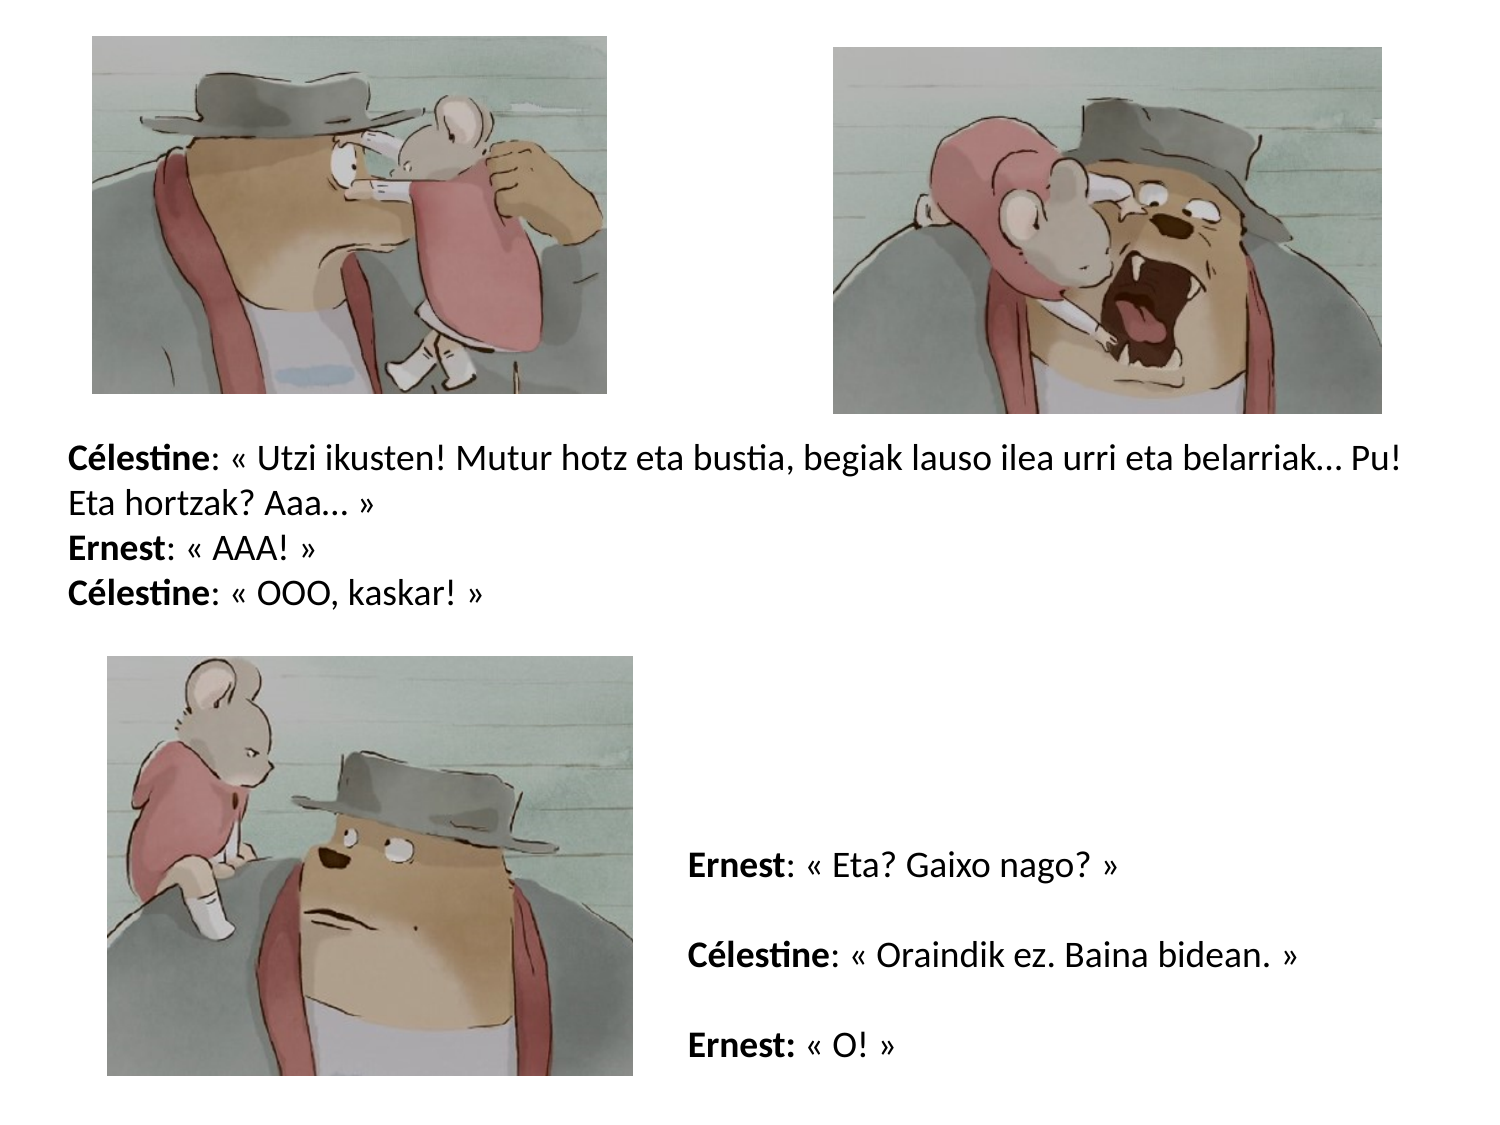

Célestine: « Utzi ikusten! Mutur hotz eta bustia, begiak lauso ilea urri eta belarriak… Pu! Eta hortzak? Aaa… »
Ernest: « AAA! »
Célestine: « OOO, kaskar! »
Ernest: « Eta? Gaixo nago? »
Célestine: « Oraindik ez. Baina bidean. »
Ernest: « O! »